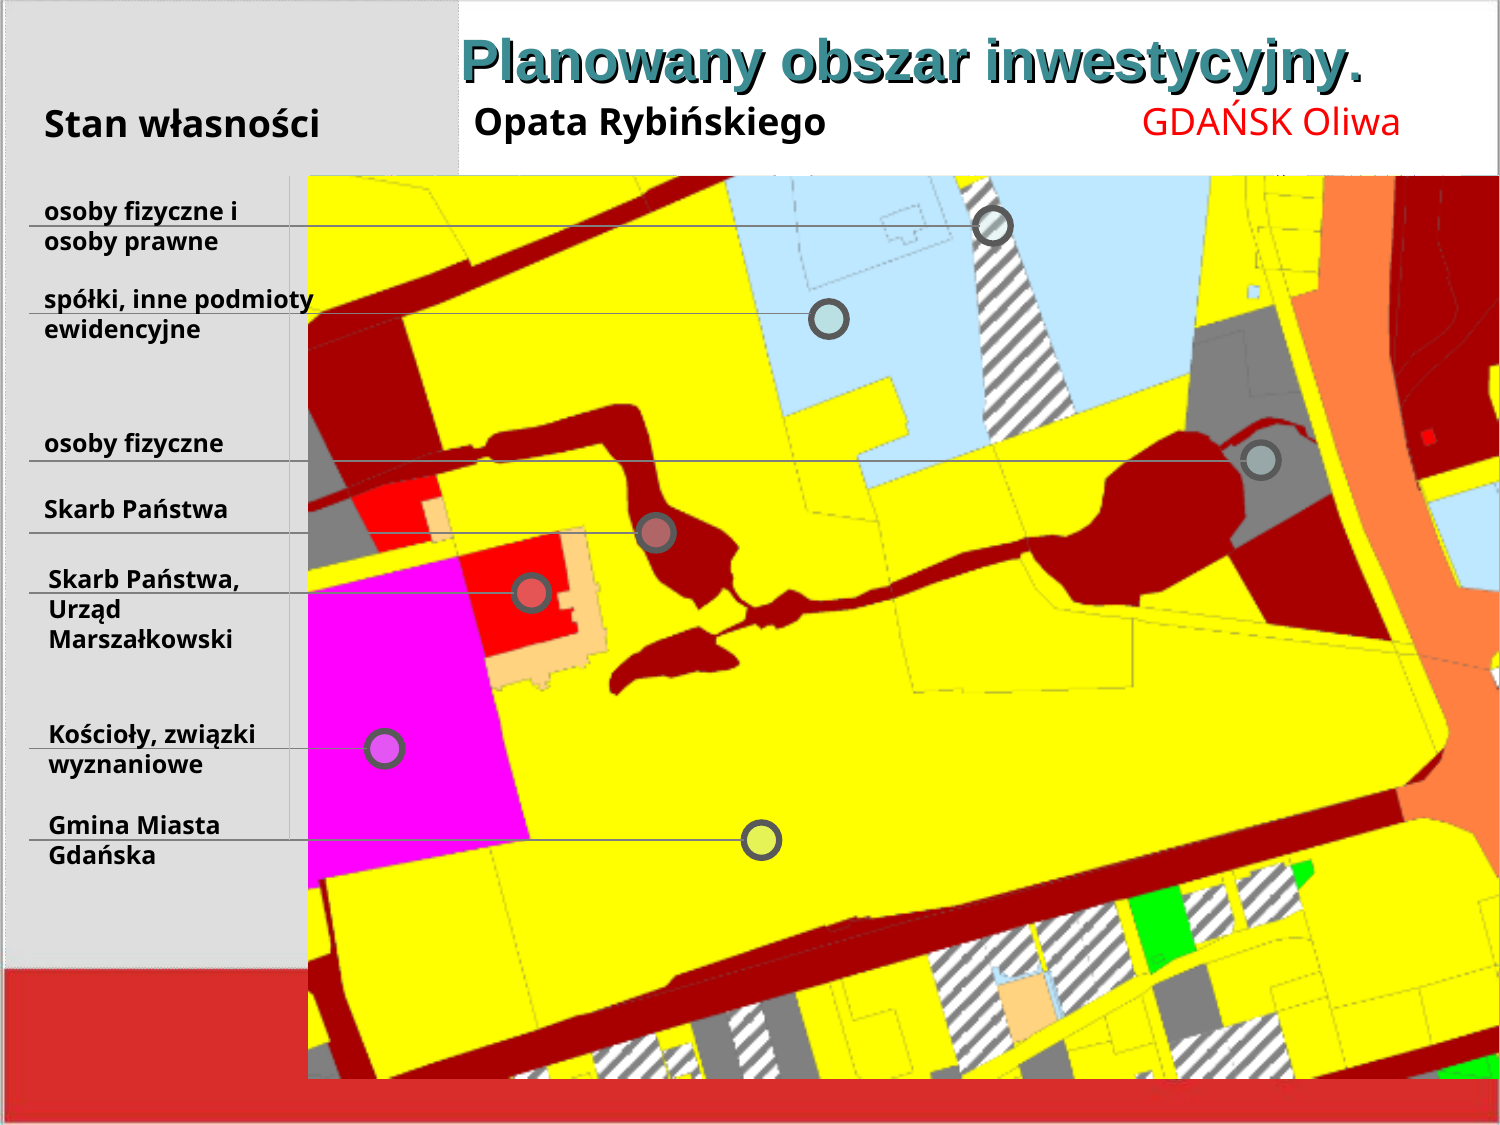

Planowany obszar inwestycyjny.
Opata Rybińskiego		 GDAŃSK Oliwa
Stan własności
osoby fizyczne i osoby prawne
spółki, inne podmioty ewidencyjne
osoby fizyczne
Skarb Państwa
Skarb Państwa, Urząd Marszałkowski
Kościoły, związki wyznaniowe
Gmina Miasta Gdańska